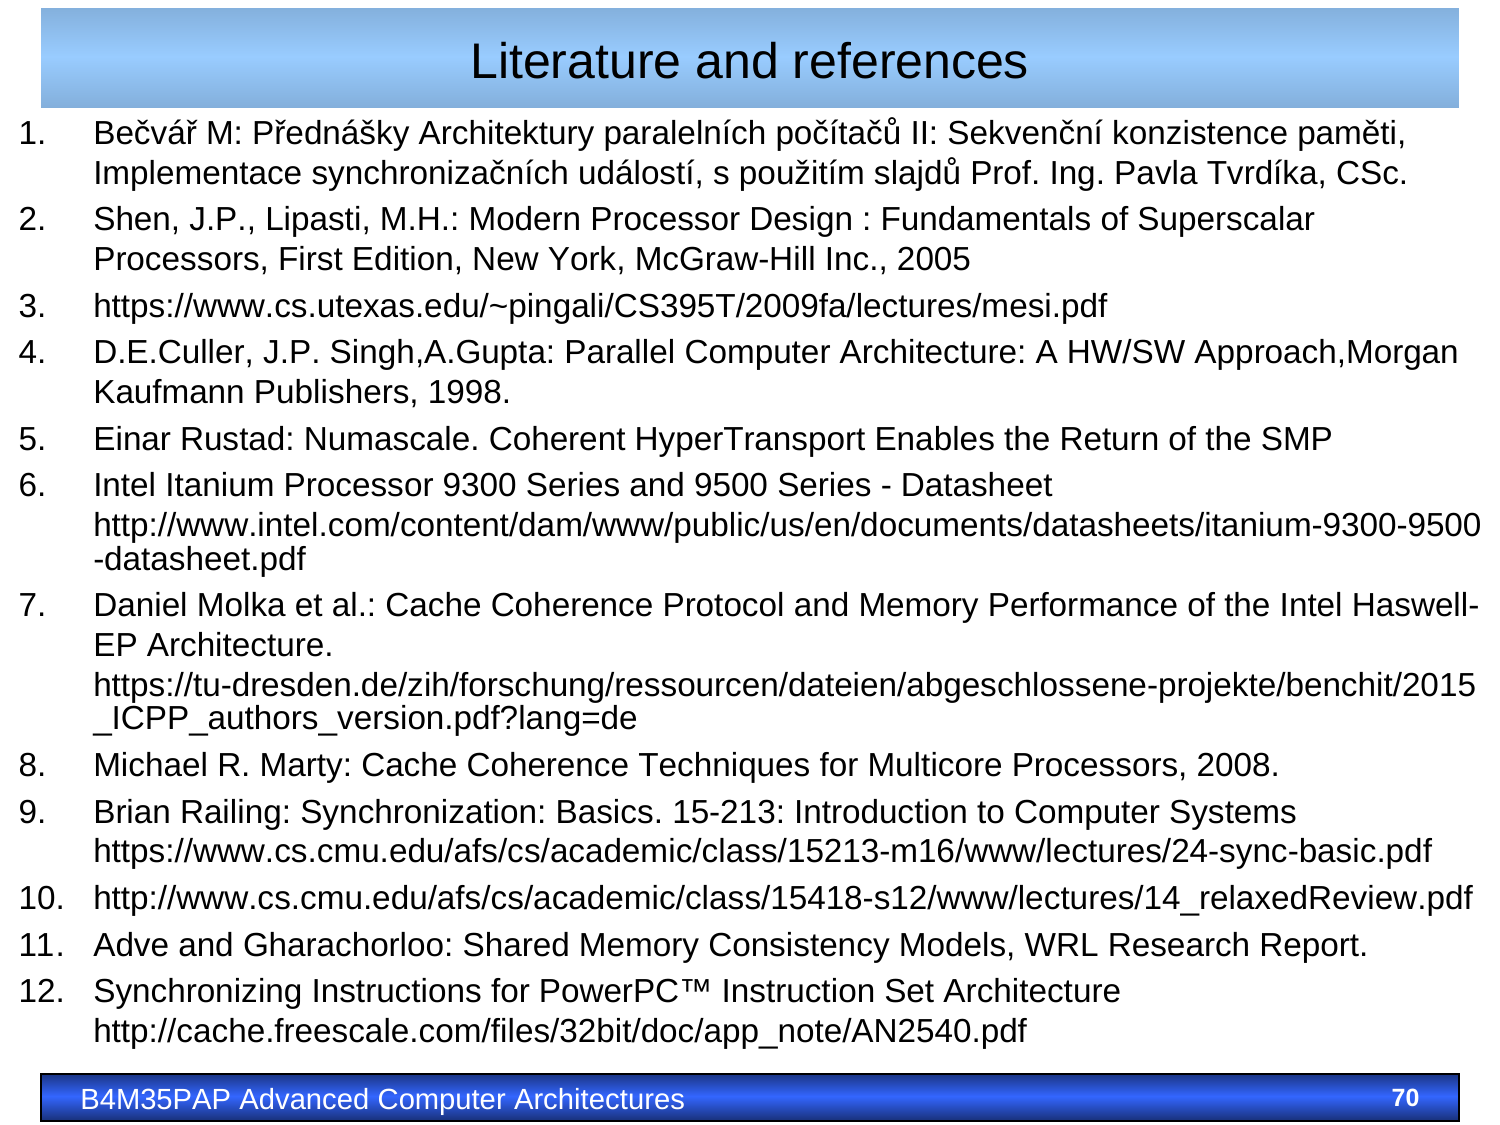

Literature and references
# Bečvář M: Přednášky Architektury paralelních počítačů II: Sekvenční konzistence paměti, Implementace synchronizačních událostí, s použitím slajdů Prof. Ing. Pavla Tvrdíka, CSc.
Shen, J.P., Lipasti, M.H.: Modern Processor Design : Fundamentals of Superscalar Processors, First Edition, New York, McGraw-Hill Inc., 2005
https://www.cs.utexas.edu/~pingali/CS395T/2009fa/lectures/mesi.pdf
D.E.Culler, J.P. Singh,A.Gupta: Parallel Computer Architecture: A HW/SW Approach,Morgan Kaufmann Publishers, 1998.
Einar Rustad: Numascale. Coherent HyperTransport Enables the Return of the SMP
Intel Itanium Processor 9300 Series and 9500 Series - Datasheet http://www.intel.com/content/dam/www/public/us/en/documents/datasheets/itanium-9300-9500-datasheet.pdf
Daniel Molka et al.: Cache Coherence Protocol and Memory Performance of the Intel Haswell-EP Architecture. https://tu-dresden.de/zih/forschung/ressourcen/dateien/abgeschlossene-projekte/benchit/2015_ICPP_authors_version.pdf?lang=de
Michael R. Marty: Cache Coherence Techniques for Multicore Processors, 2008.
Brian Railing: Synchronization: Basics. 15-213: Introduction to Computer Systems https://www.cs.cmu.edu/afs/cs/academic/class/15213-m16/www/lectures/24-sync-basic.pdf
http://www.cs.cmu.edu/afs/cs/academic/class/15418-s12/www/lectures/14_relaxedReview.pdf
Adve and Gharachorloo: Shared Memory Consistency Models, WRL Research Report.
Synchronizing Instructions for PowerPC™ Instruction Set Architecture http://cache.freescale.com/files/32bit/doc/app_note/AN2540.pdf